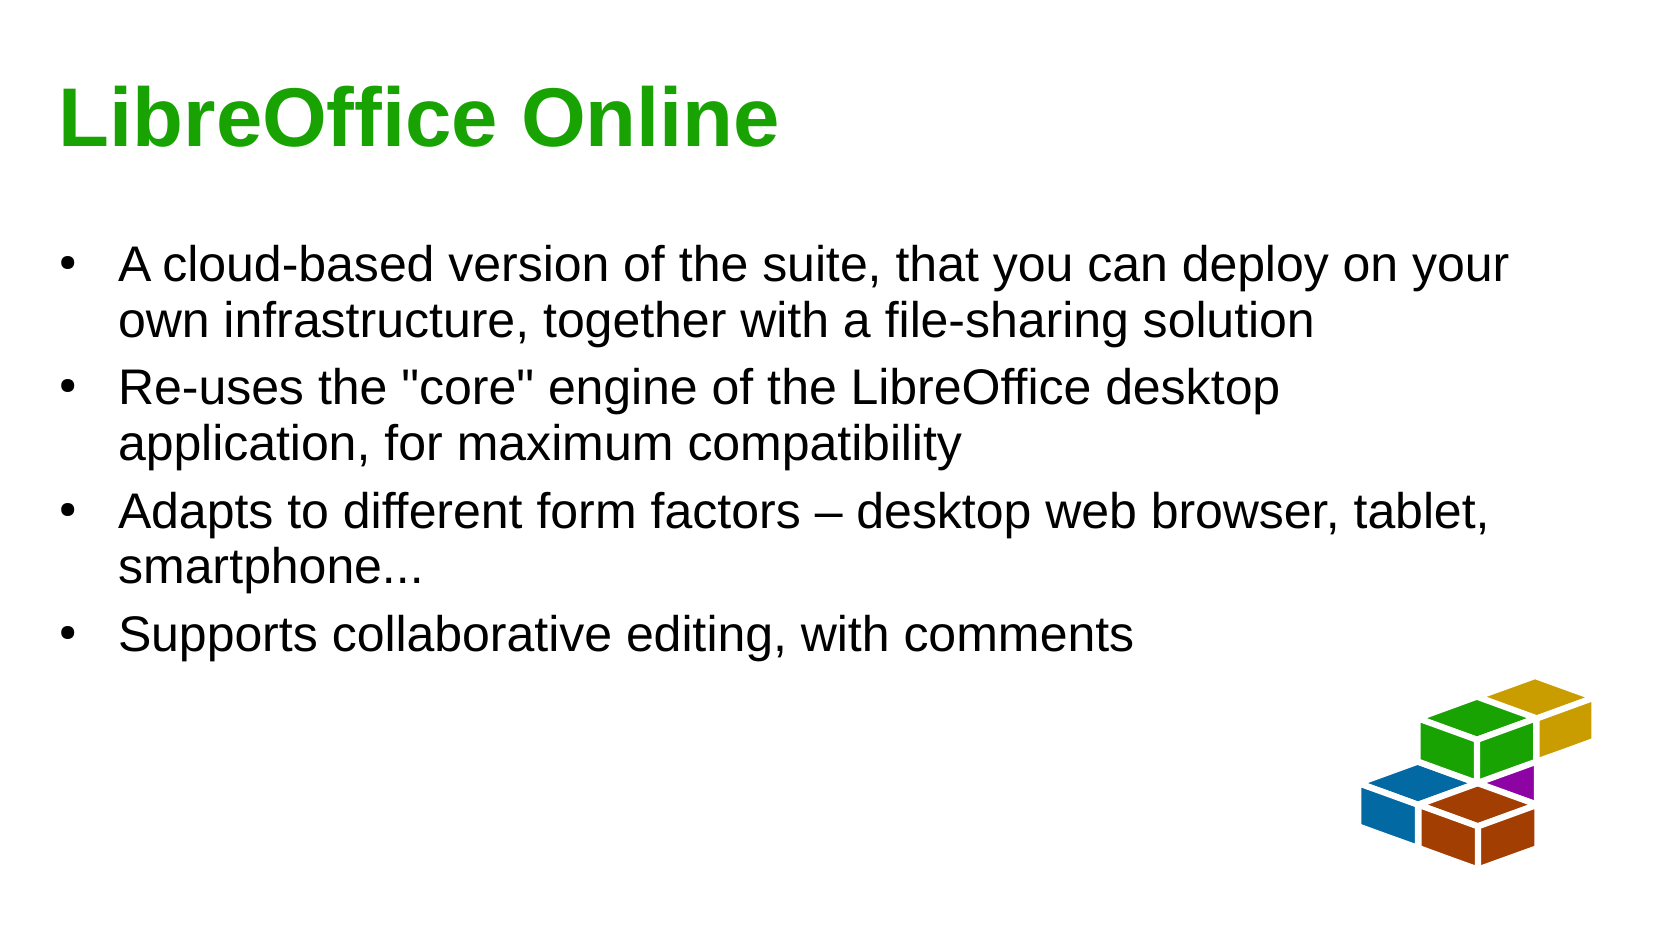

# LibreOffice Online
A cloud-based version of the suite, that you can deploy on your own infrastructure, together with a file-sharing solution
Re-uses the "core" engine of the LibreOffice desktop application, for maximum compatibility
Adapts to different form factors – desktop web browser, tablet, smartphone...
Supports collaborative editing, with comments